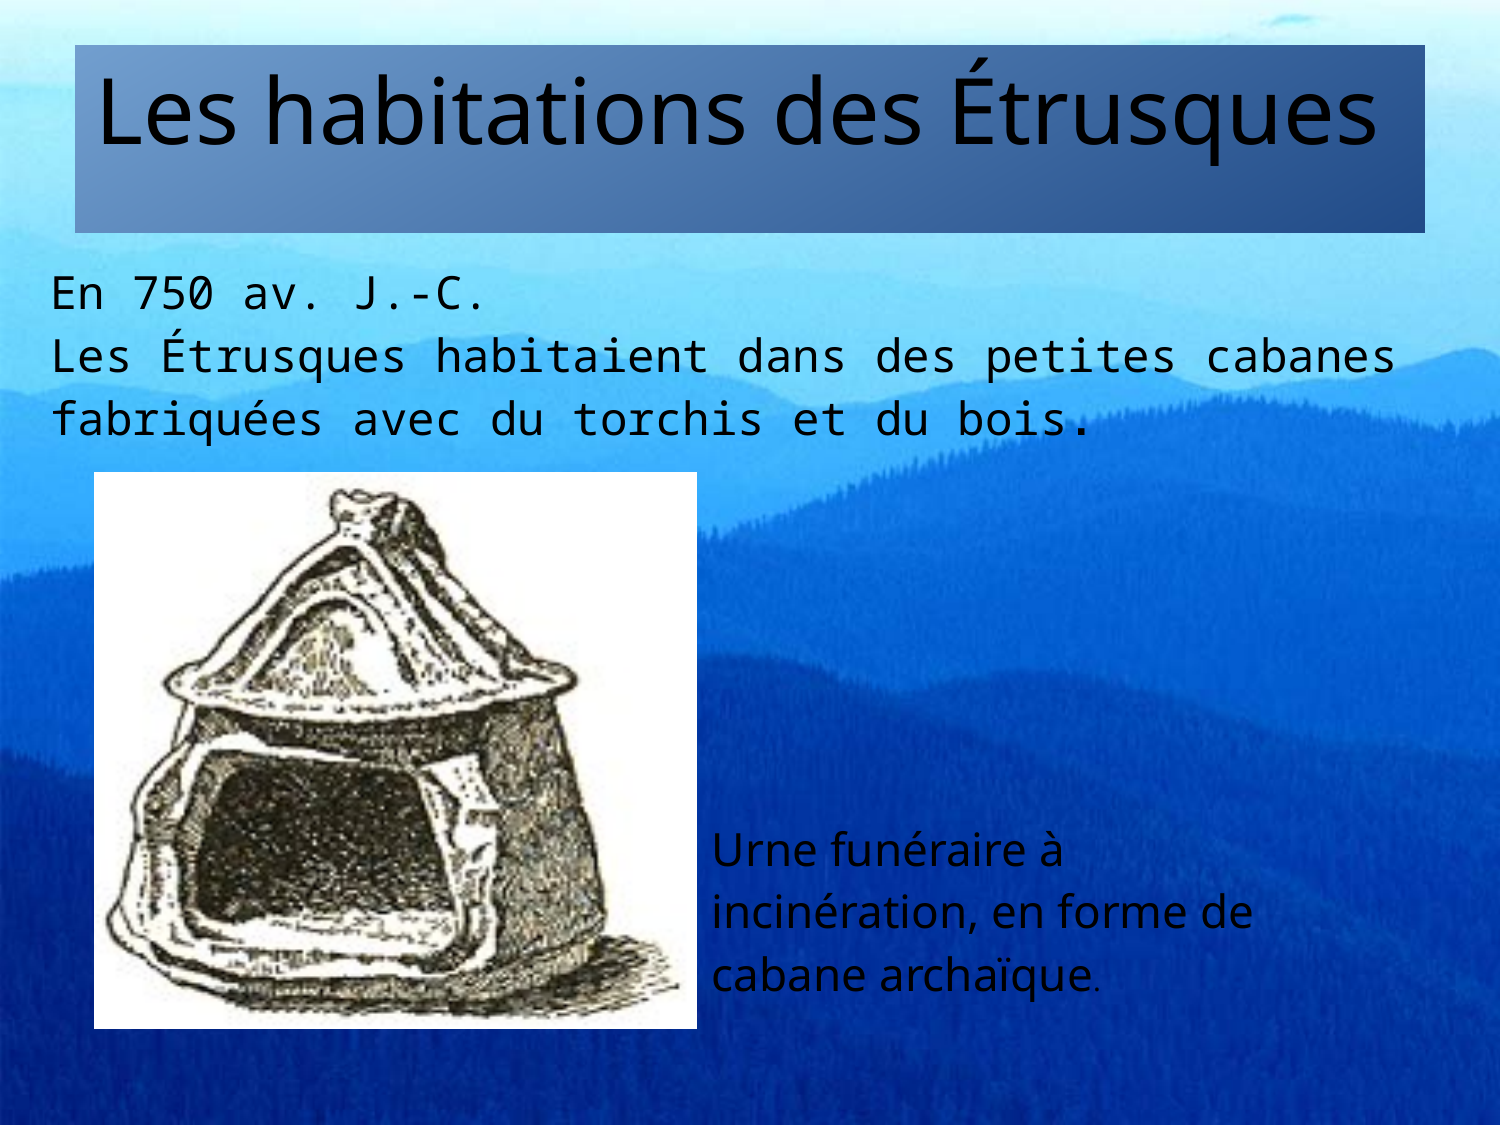

# Les habitations des Étrusques
En 750 av. J.-C.
Les Étrusques habitaient dans des petites cabanes fabriquées avec du torchis et du bois.
Urne funéraire à incinération, en forme de cabane archaïque.